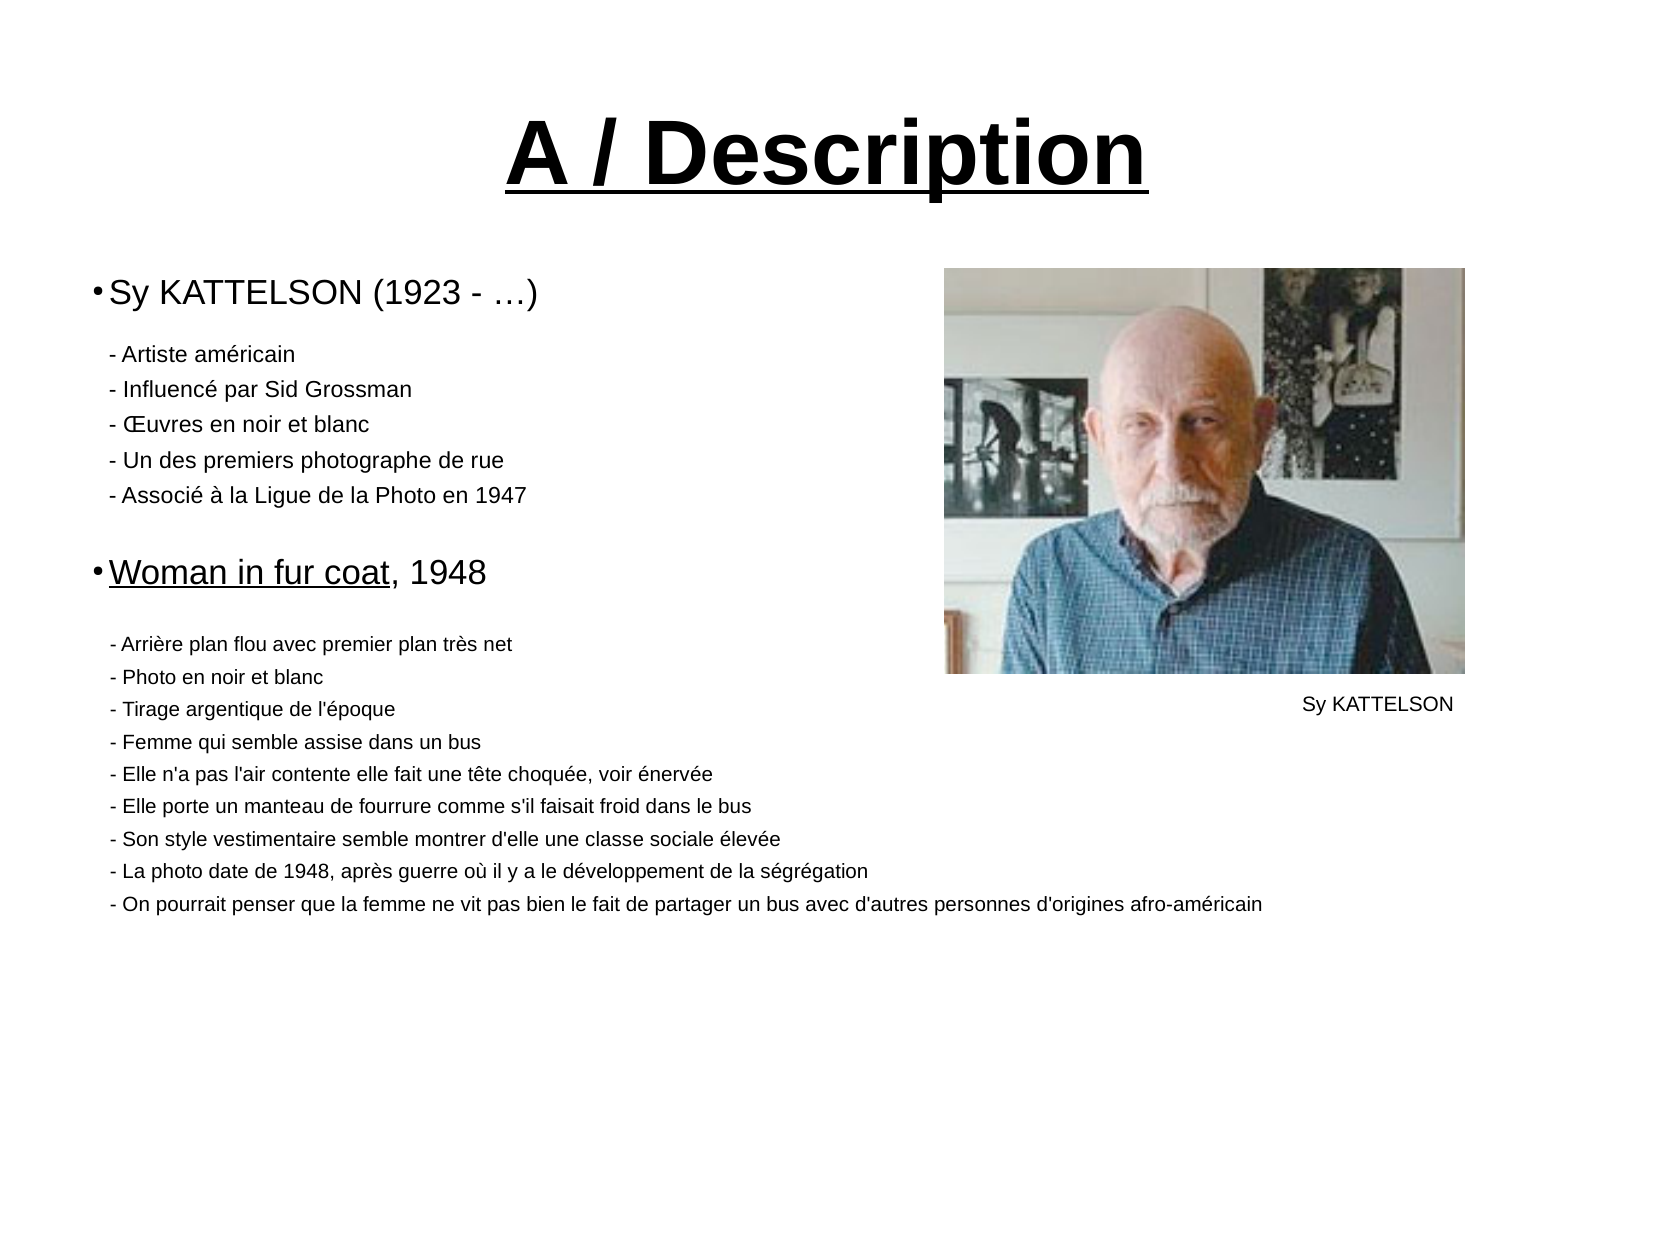

# A / Description
Sy KATTELSON (1923 - …)
- Artiste américain
- Influencé par Sid Grossman
- Œuvres en noir et blanc
- Un des premiers photographe de rue
- Associé à la Ligue de la Photo en 1947
Woman in fur coat, 1948
 - Arrière plan flou avec premier plan très net
 - Photo en noir et blanc
 - Tirage argentique de l'époque
 - Femme qui semble assise dans un bus
 - Elle n'a pas l'air contente elle fait une tête choquée, voir énervée
 - Elle porte un manteau de fourrure comme s'il faisait froid dans le bus
 - Son style vestimentaire semble montrer d'elle une classe sociale élevée
 - La photo date de 1948, après guerre où il y a le développement de la ségrégation
 - On pourrait penser que la femme ne vit pas bien le fait de partager un bus avec d'autres personnes d'origines afro-américain
Sy KATTELSON